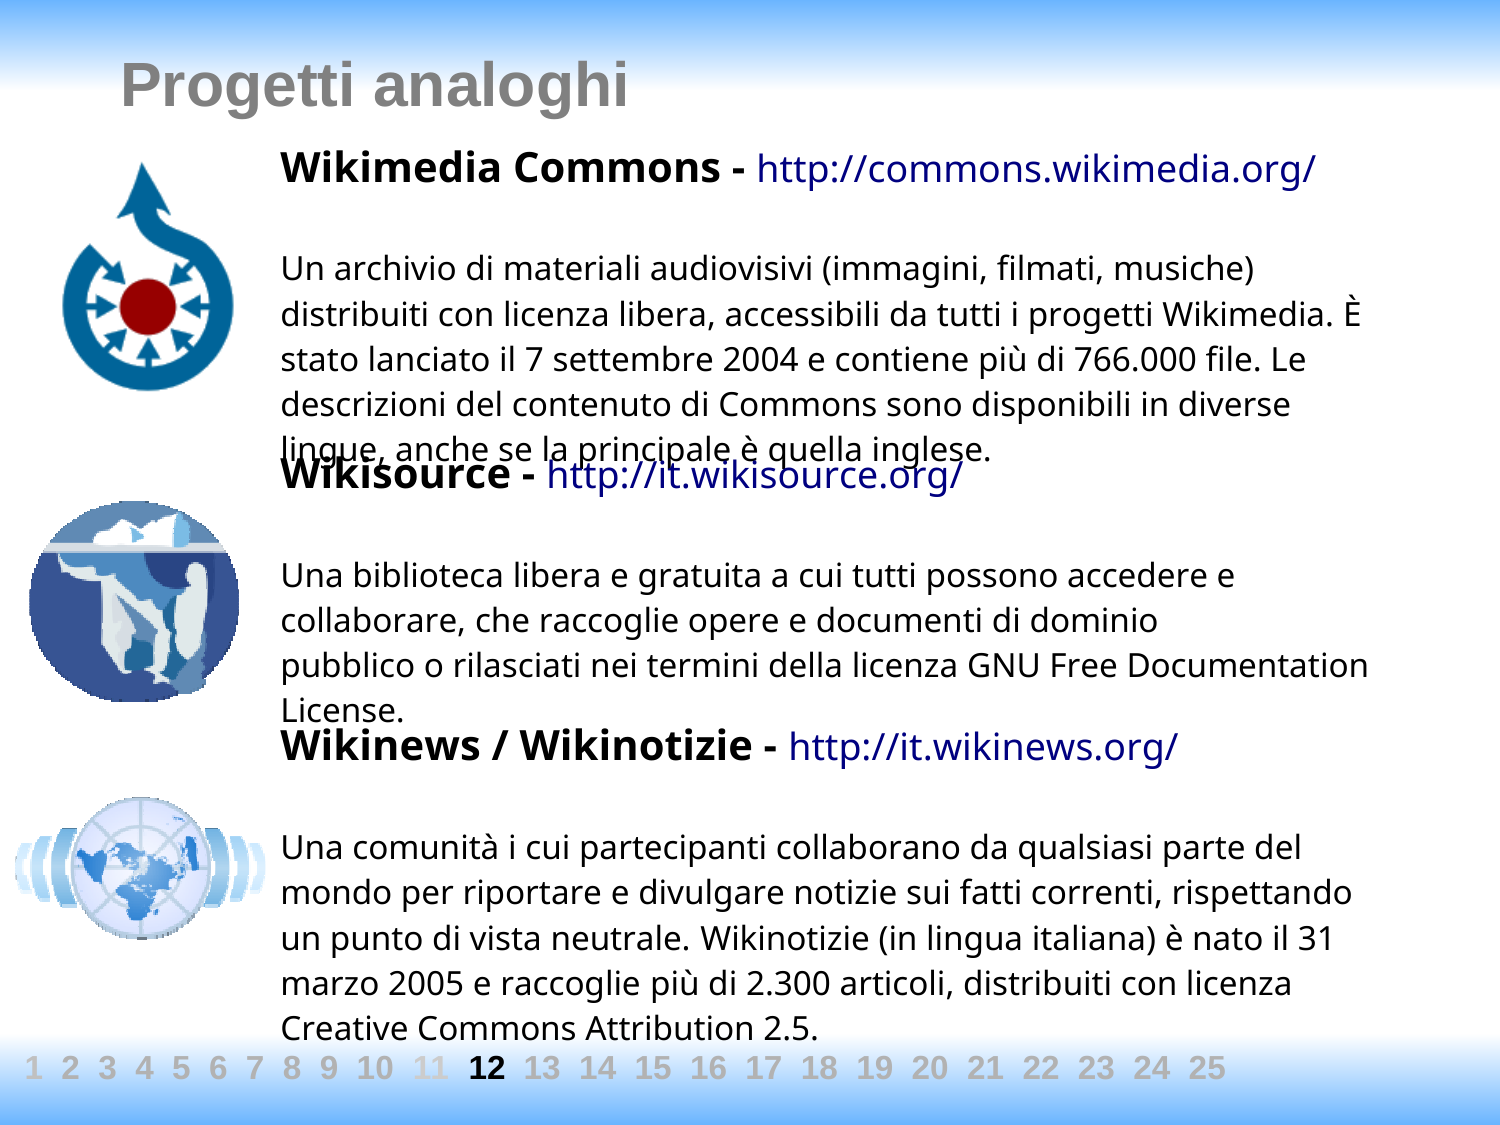

Progetti analoghi
Wikimedia Commons - http://commons.wikimedia.org/
Un archivio di materiali audiovisivi (immagini, filmati, musiche) distribuiti con licenza libera, accessibili da tutti i progetti Wikimedia. È stato lanciato il 7 settembre 2004 e contiene più di 766.000 file. Le descrizioni del contenuto di Commons sono disponibili in diverse lingue, anche se la principale è quella inglese.
Wikisource - http://it.wikisource.org/
Una biblioteca libera e gratuita a cui tutti possono accedere e collaborare, che raccoglie opere e documenti di dominio
pubblico o rilasciati nei termini della licenza GNU Free Documentation License.
Wikinews / Wikinotizie - http://it.wikinews.org/
Una comunità i cui partecipanti collaborano da qualsiasi parte del
mondo per riportare e divulgare notizie sui fatti correnti, rispettando un punto di vista neutrale. Wikinotizie (in lingua italiana) è nato il 31 marzo 2005 e raccoglie più di 2.300 articoli, distribuiti con licenza Creative Commons Attribution 2.5.
1 2 3 4 5 6 7 8 9 10 11 12 13 14 15 16 17 18 19 20 21 22 23 24 25